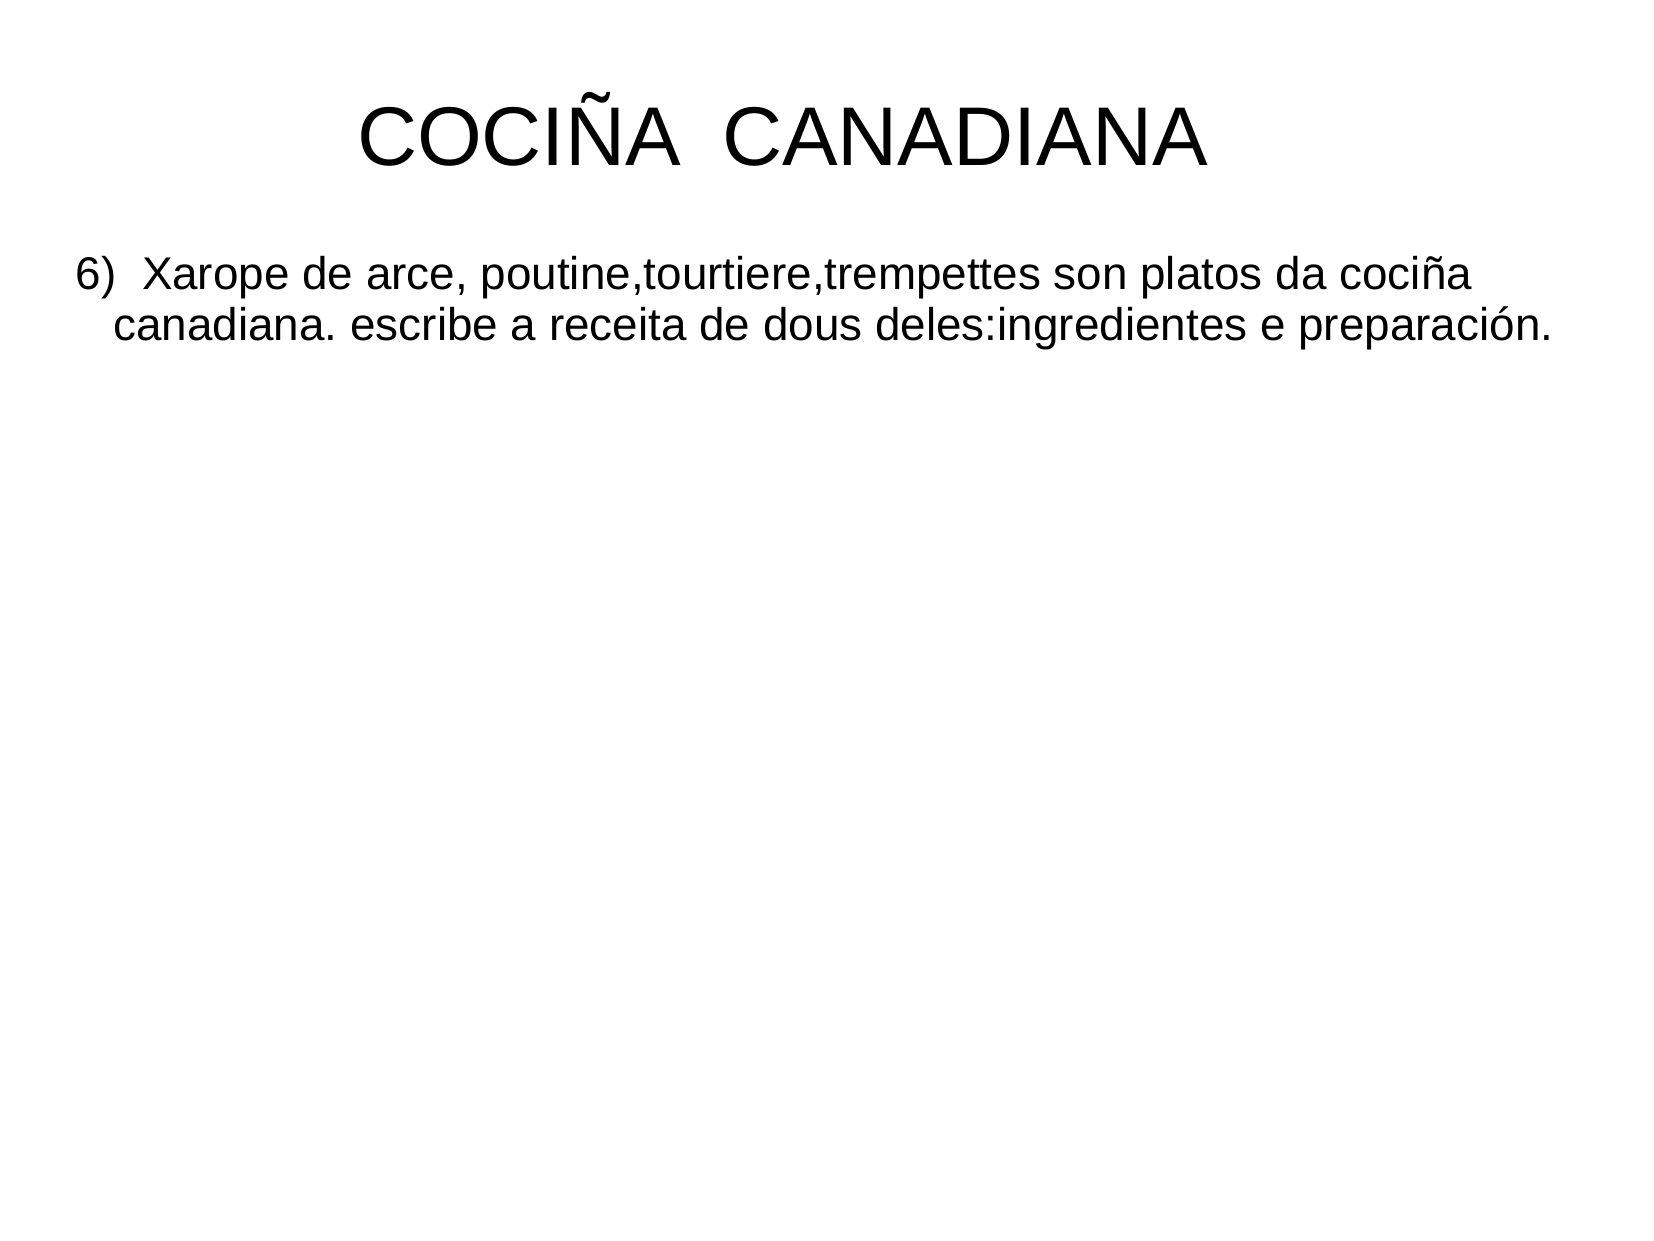

COCIÑA CANADIANA
6) Xarope de arce, poutine,tourtiere,trempettes son platos da cociña canadiana. escribe a receita de dous deles:ingredientes e preparación.